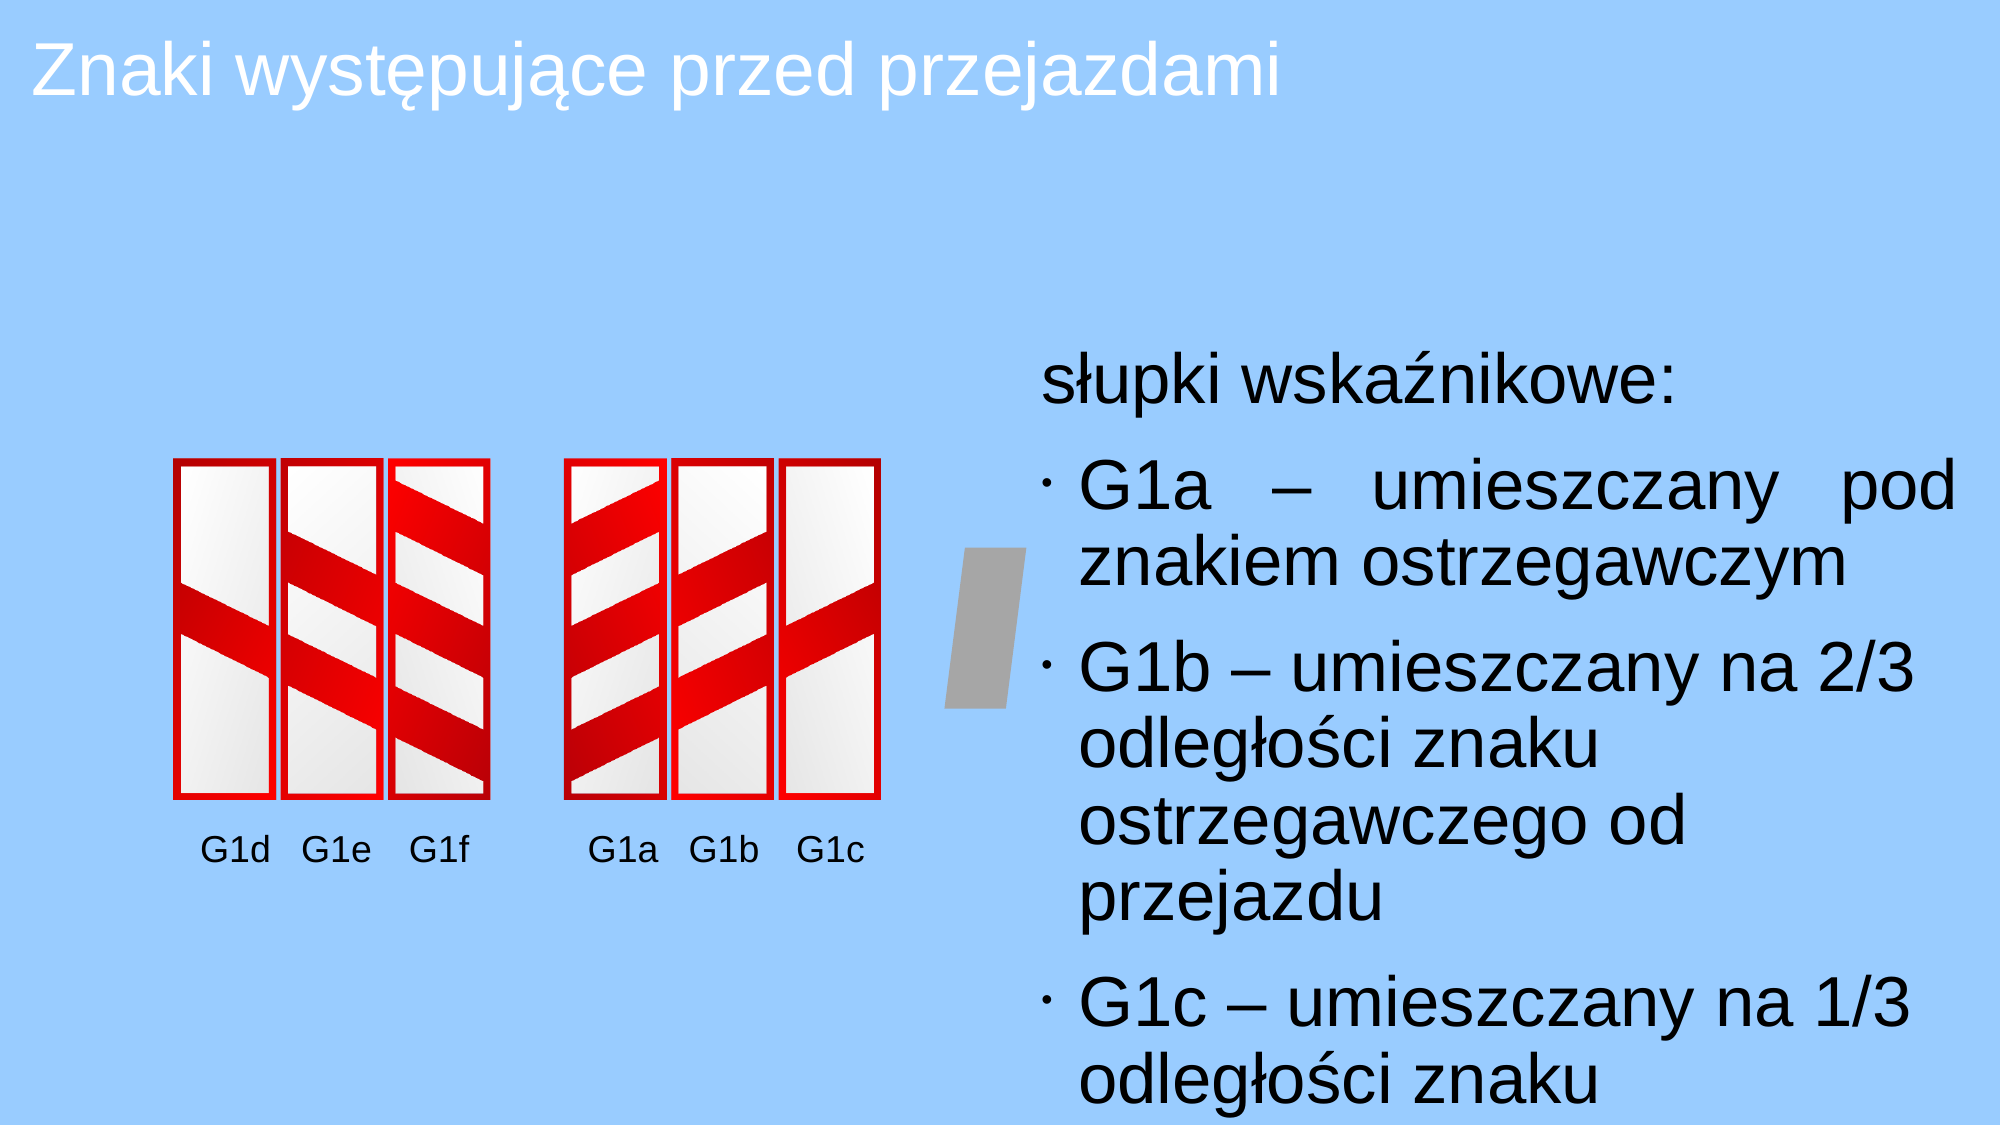

# Znaki występujące przed przejazdami
słupki wskaźnikowe:
G1a – umieszczany pod znakiem ostrzegawczym
G1b – umieszczany na 2/3 odległości znaku ostrzegawczego od przejazdu
G1c – umieszczany na 1/3 odległości znaku ostrzegawczego od przejazdu
G1d, e, f – umieszczane analogicznie jak słupki G1a, b, c, po lewej stronie, na drodze
o dozwolonej prędkości >60km/h, w przypadku widoczności przejazdu z odległości mniejszej niż 100 metrów lub na drodze jednokierunkowej
za ustawienie i czytelność znaków
odpowiada zarządca drogi
G1d
G1e
G1f
G1a
G1b
G1c